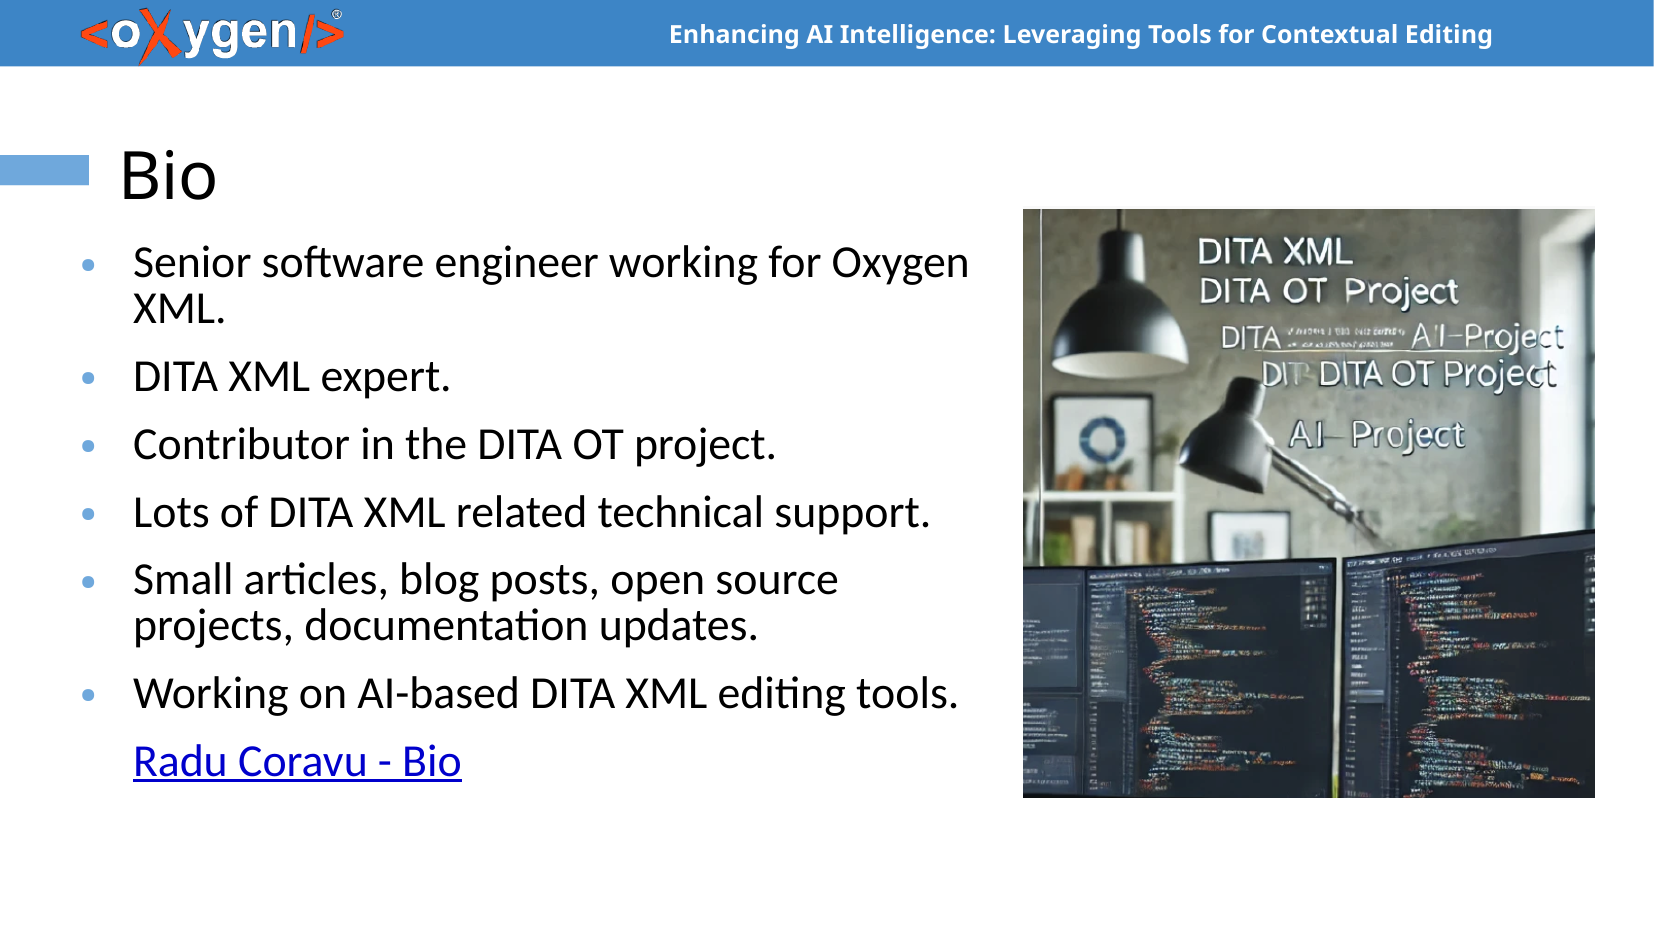

# Bio
Senior software engineer working for Oxygen XML.
DITA XML expert.
Contributor in the DITA OT project.
Lots of DITA XML related technical support.
Small articles, blog posts, open source projects, documentation updates.
Working on AI-based DITA XML editing tools.
Radu Coravu - Bio